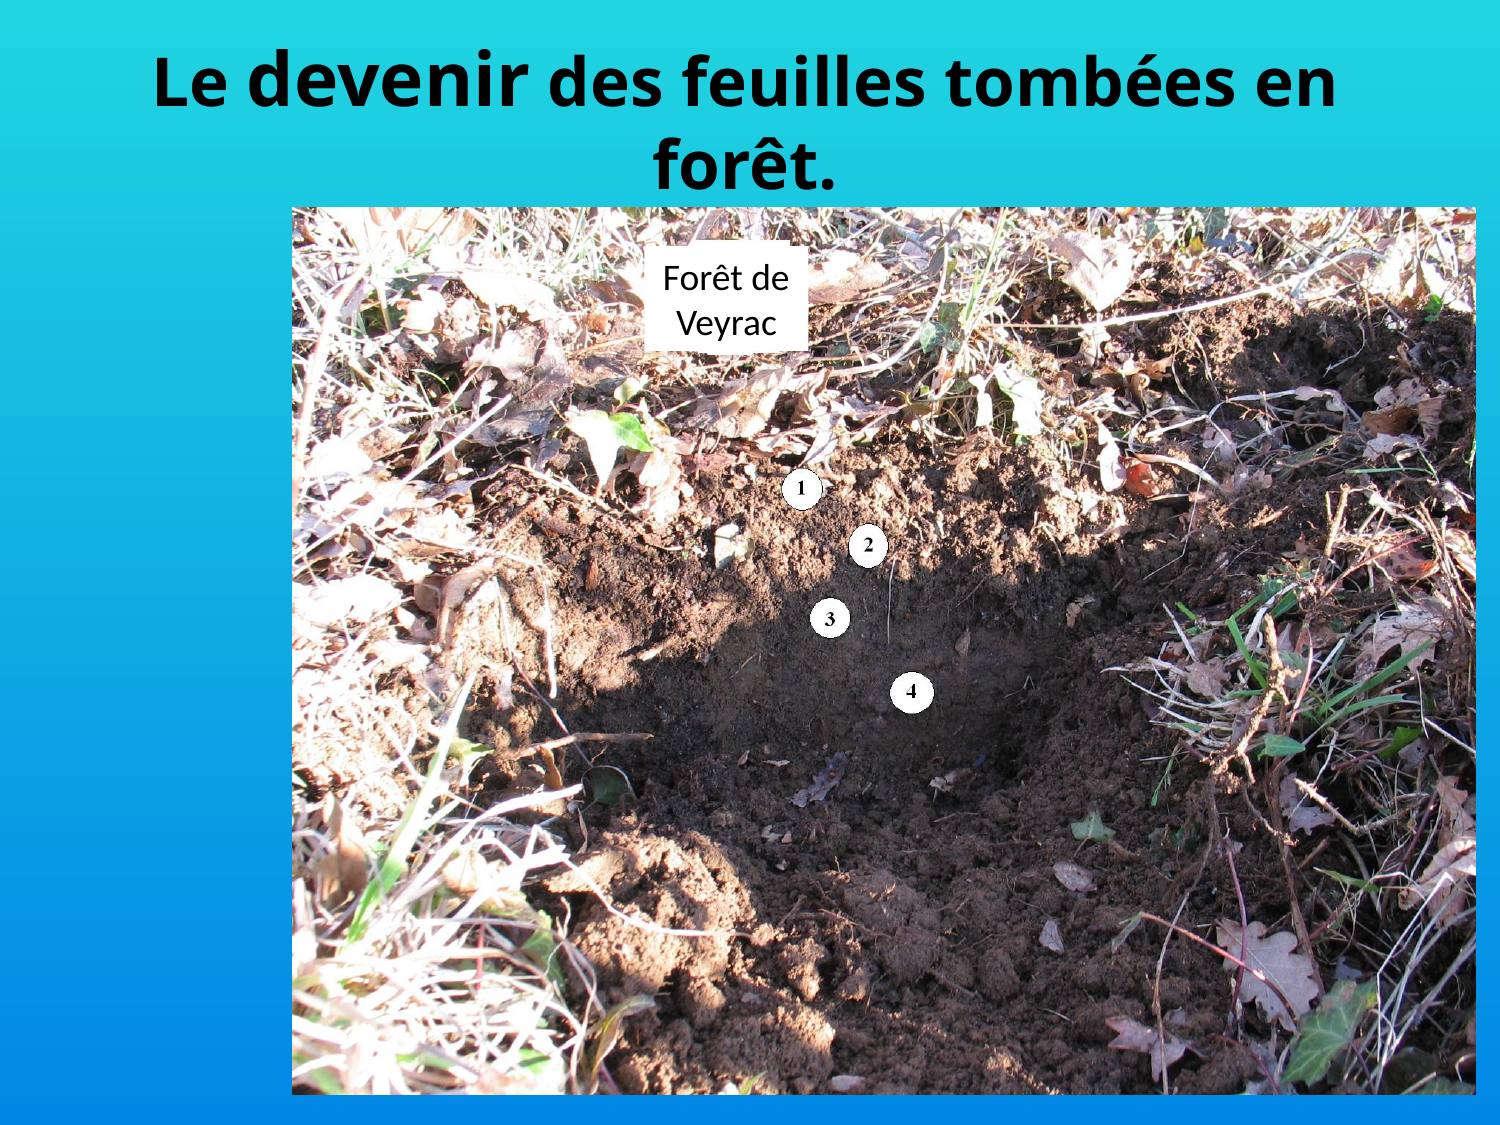

# Le devenir des feuilles tombées en forêt.
Forêt de Veyrac